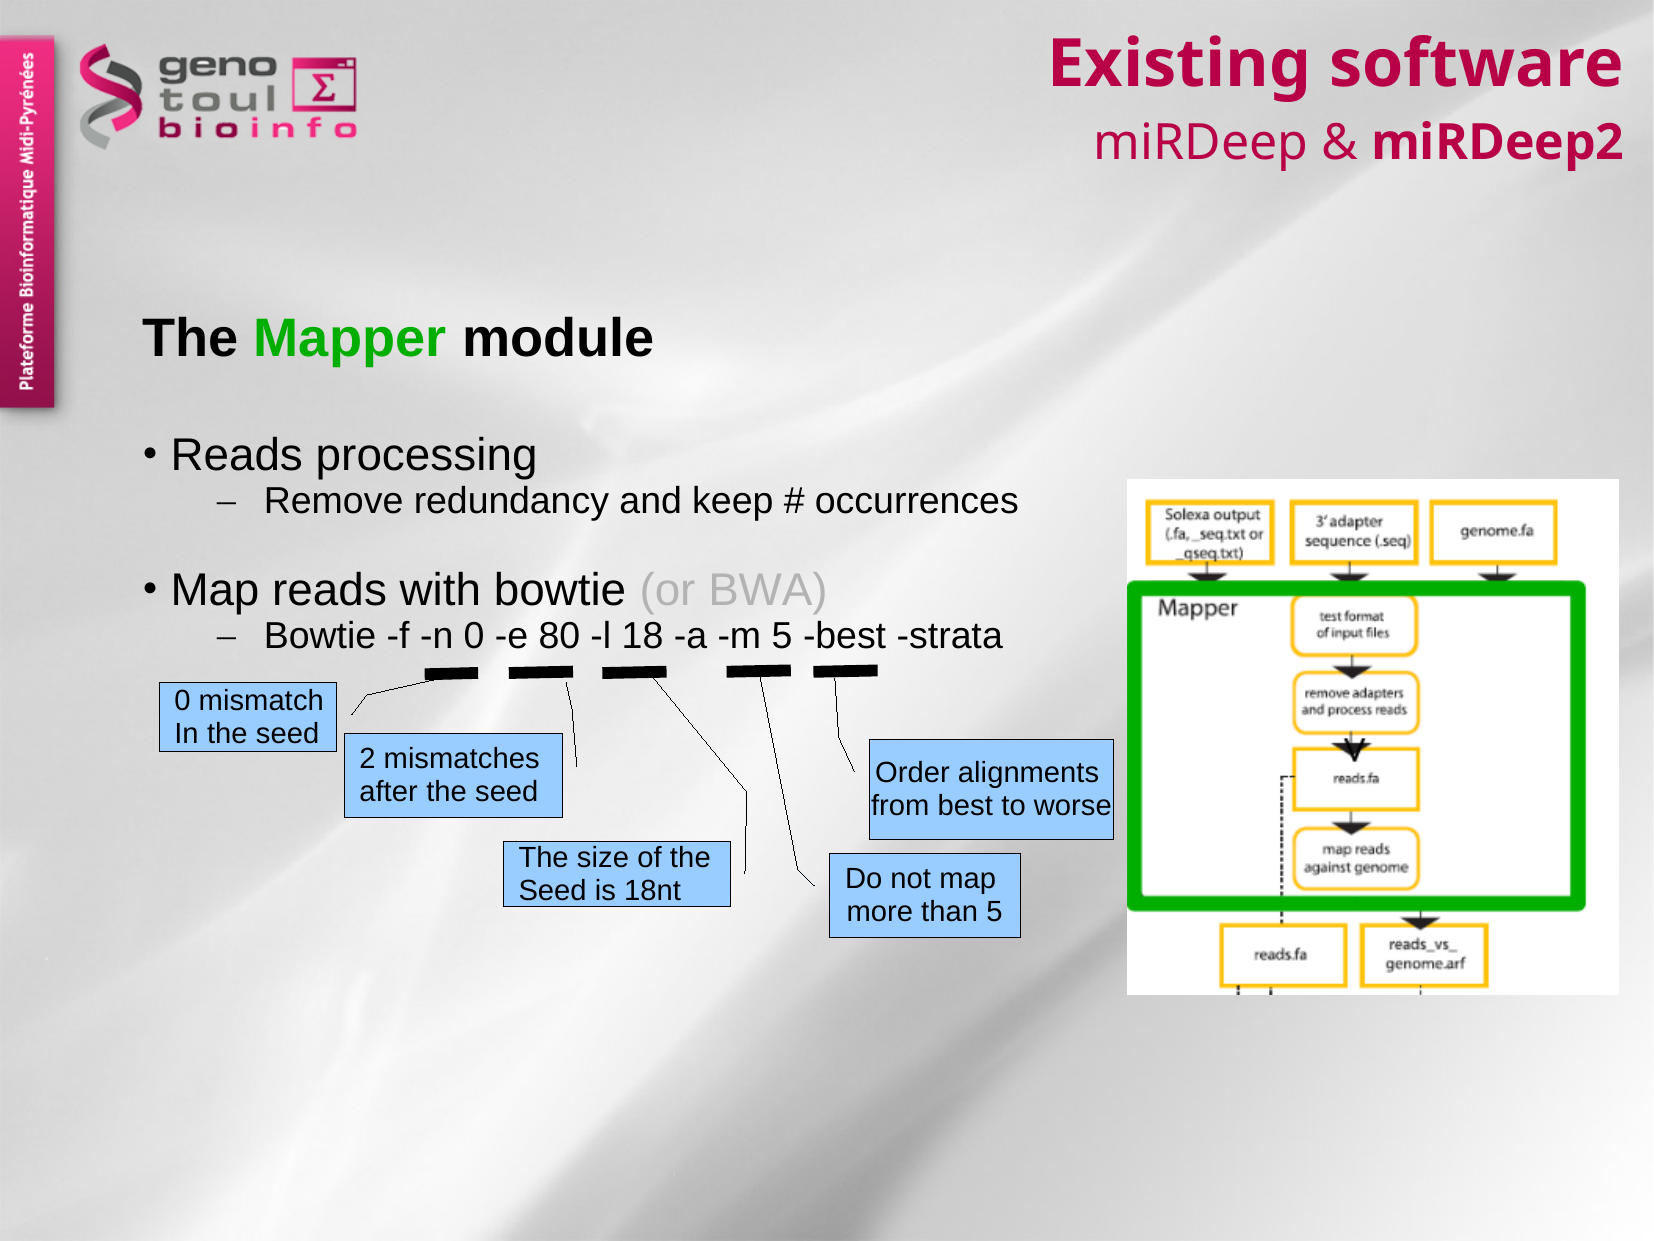

# Existing software miRDeep & miRDeep2
The Mapper module
 Reads processing
Remove redundancy and keep # occurrences
 Map reads with bowtie (or BWA)
Bowtie -f -n 0 -e 80 -l 18 -a -m 5 -best -strata
0 mismatch
In the seed
2 mismatches
after the seed
Order alignments
from best to worse
The size of the
Seed is 18nt
Do not map
more than 5